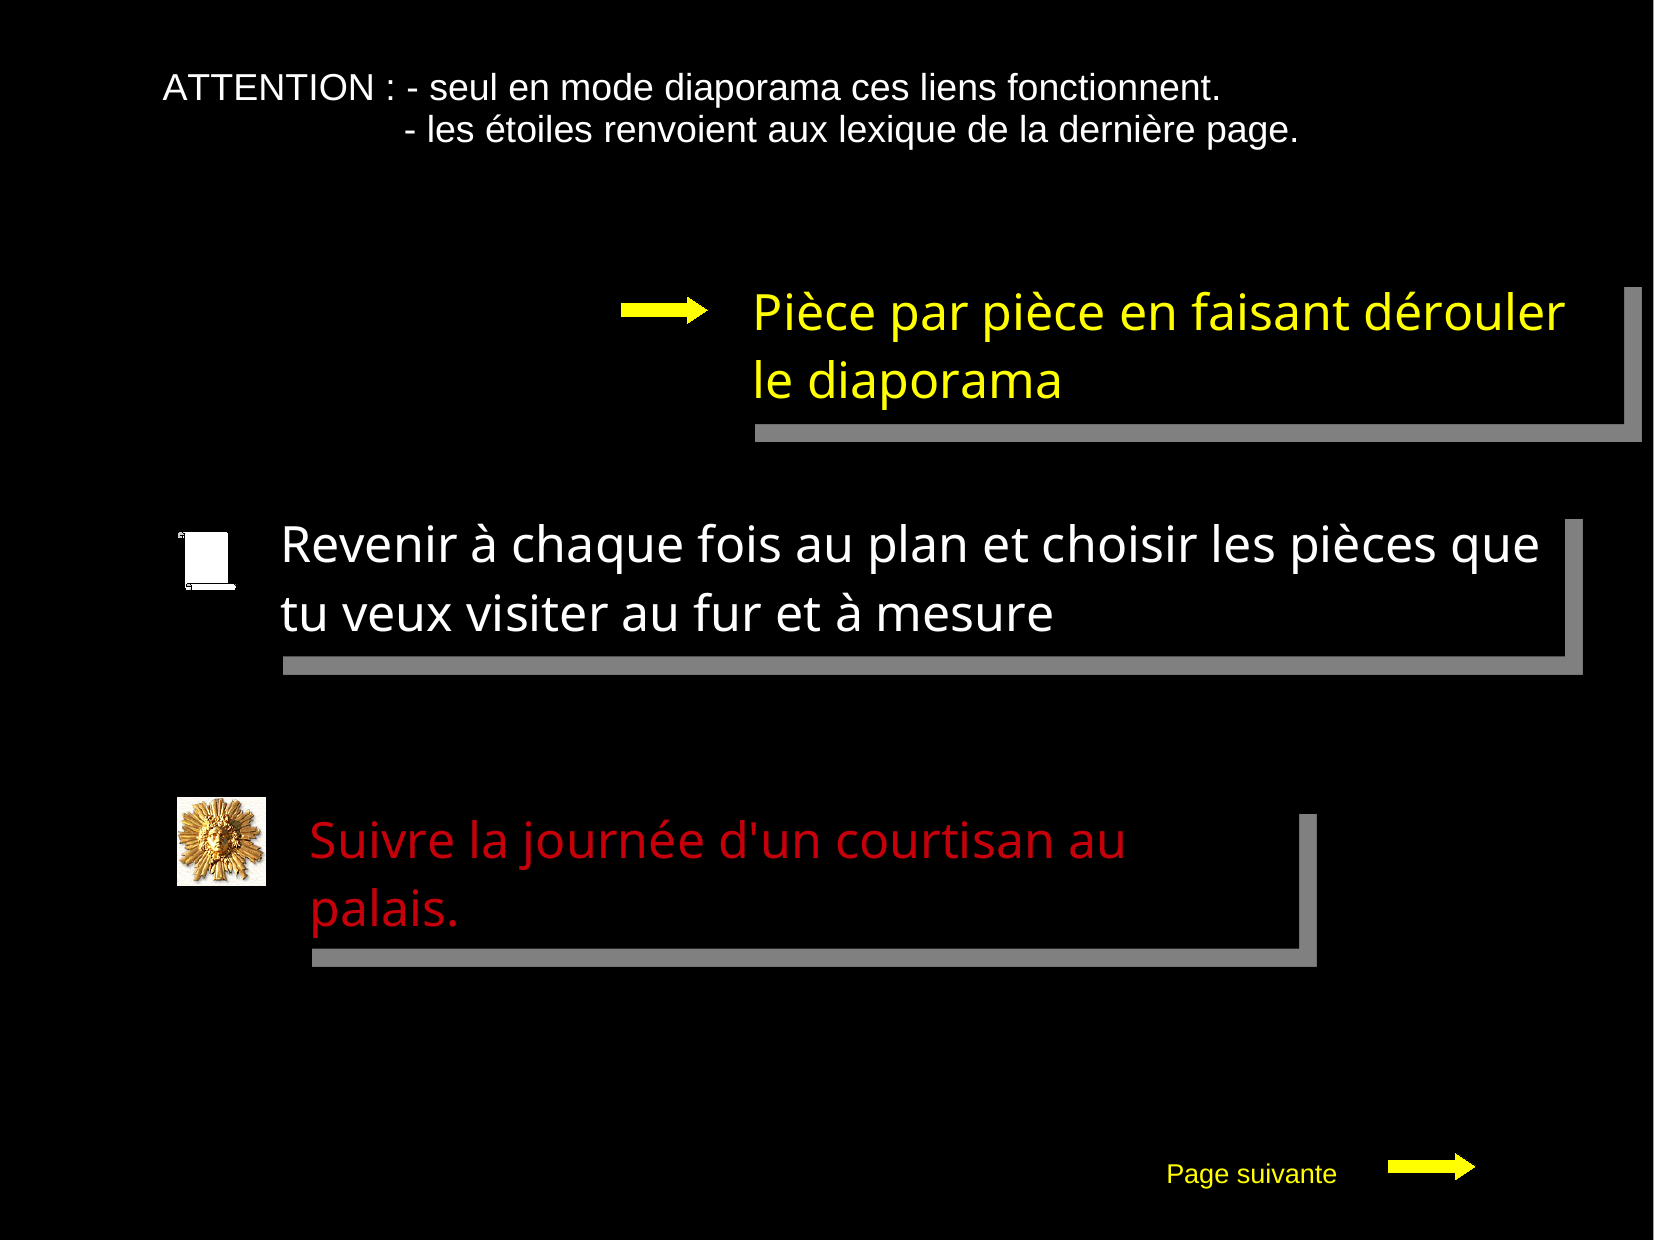

ATTENTION : - seul en mode diaporama ces liens fonctionnent.
 - les étoiles renvoient aux lexique de la dernière page.
Pièce par pièce en faisant dérouler
le diaporama
Revenir à chaque fois au plan et choisir les pièces que
tu veux visiter au fur et à mesure
Suivre la journée d'un courtisan au palais.
Page suivante